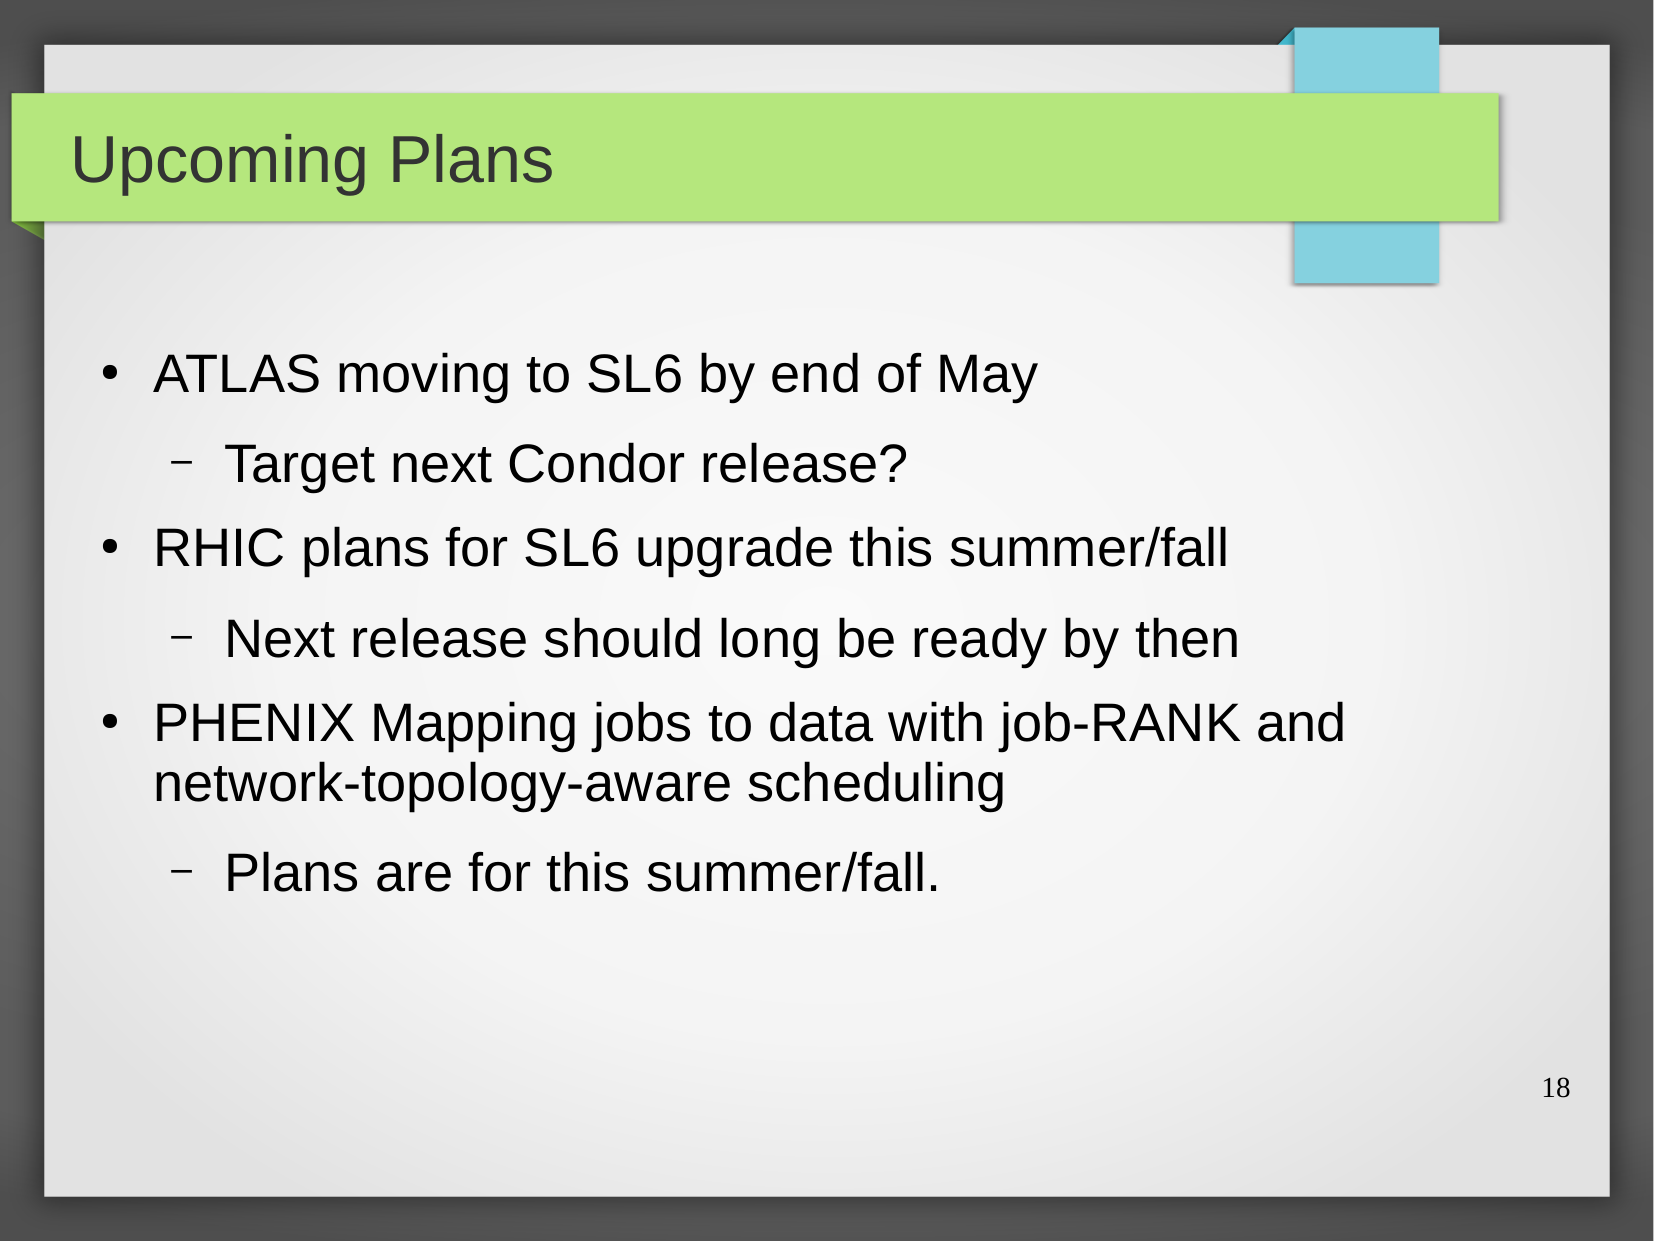

# Upcoming Plans
ATLAS moving to SL6 by end of May
Target next Condor release?
RHIC plans for SL6 upgrade this summer/fall
Next release should long be ready by then
PHENIX Mapping jobs to data with job-RANK and network-topology-aware scheduling
Plans are for this summer/fall.
18